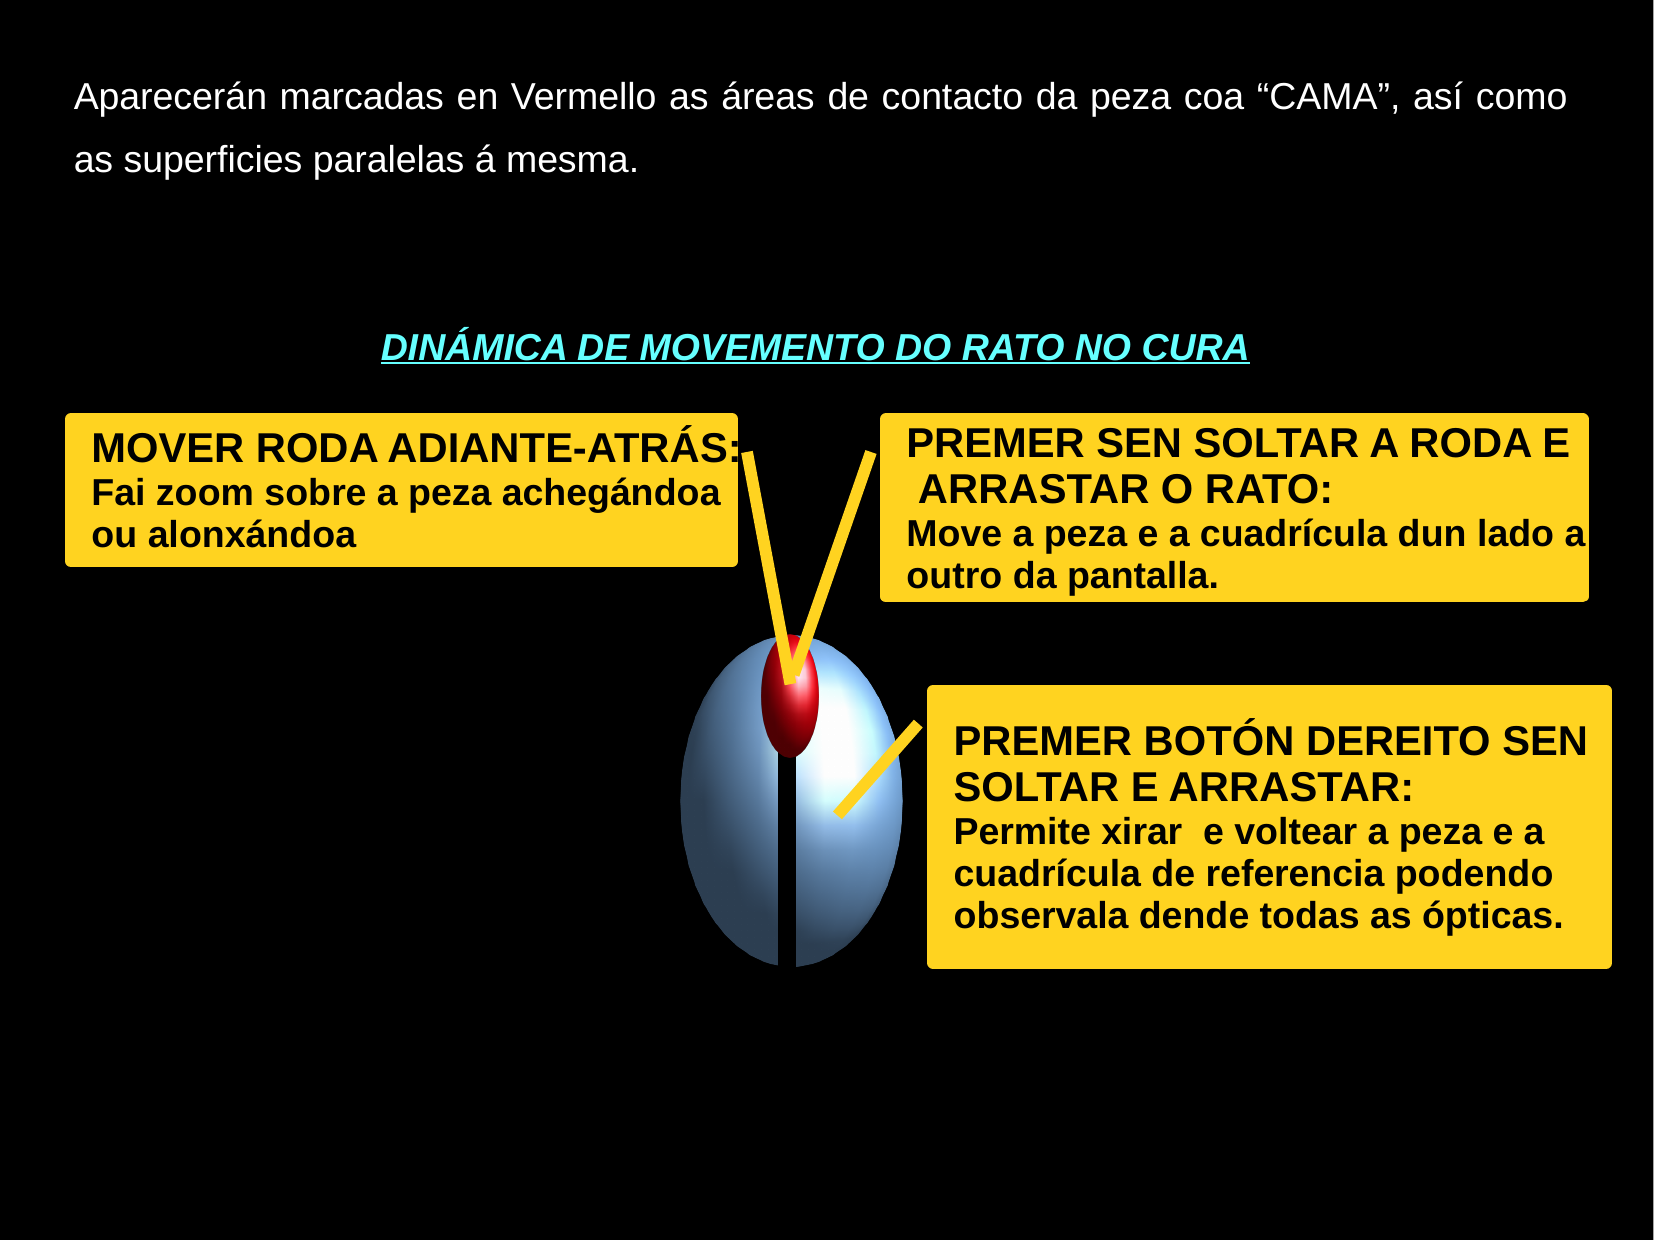

Aparecerán marcadas en Vermello as áreas de contacto da peza coa “CAMA”, así como as superficies paralelas á mesma.
DINÁMICA DE MOVEMENTO DO RATO NO CURA
MOVER RODA ADIANTE-ATRÁS:
Fai zoom sobre a peza achegándoa
ou alonxándoa
PREMER SEN SOLTAR A RODA E
 ARRASTAR O RATO:
Move a peza e a cuadrícula dun lado a
outro da pantalla.
PREMER BOTÓN DEREITO SEN
SOLTAR E ARRASTAR:
Permite xirar e voltear a peza e a
cuadrícula de referencia podendo
observala dende todas as ópticas.